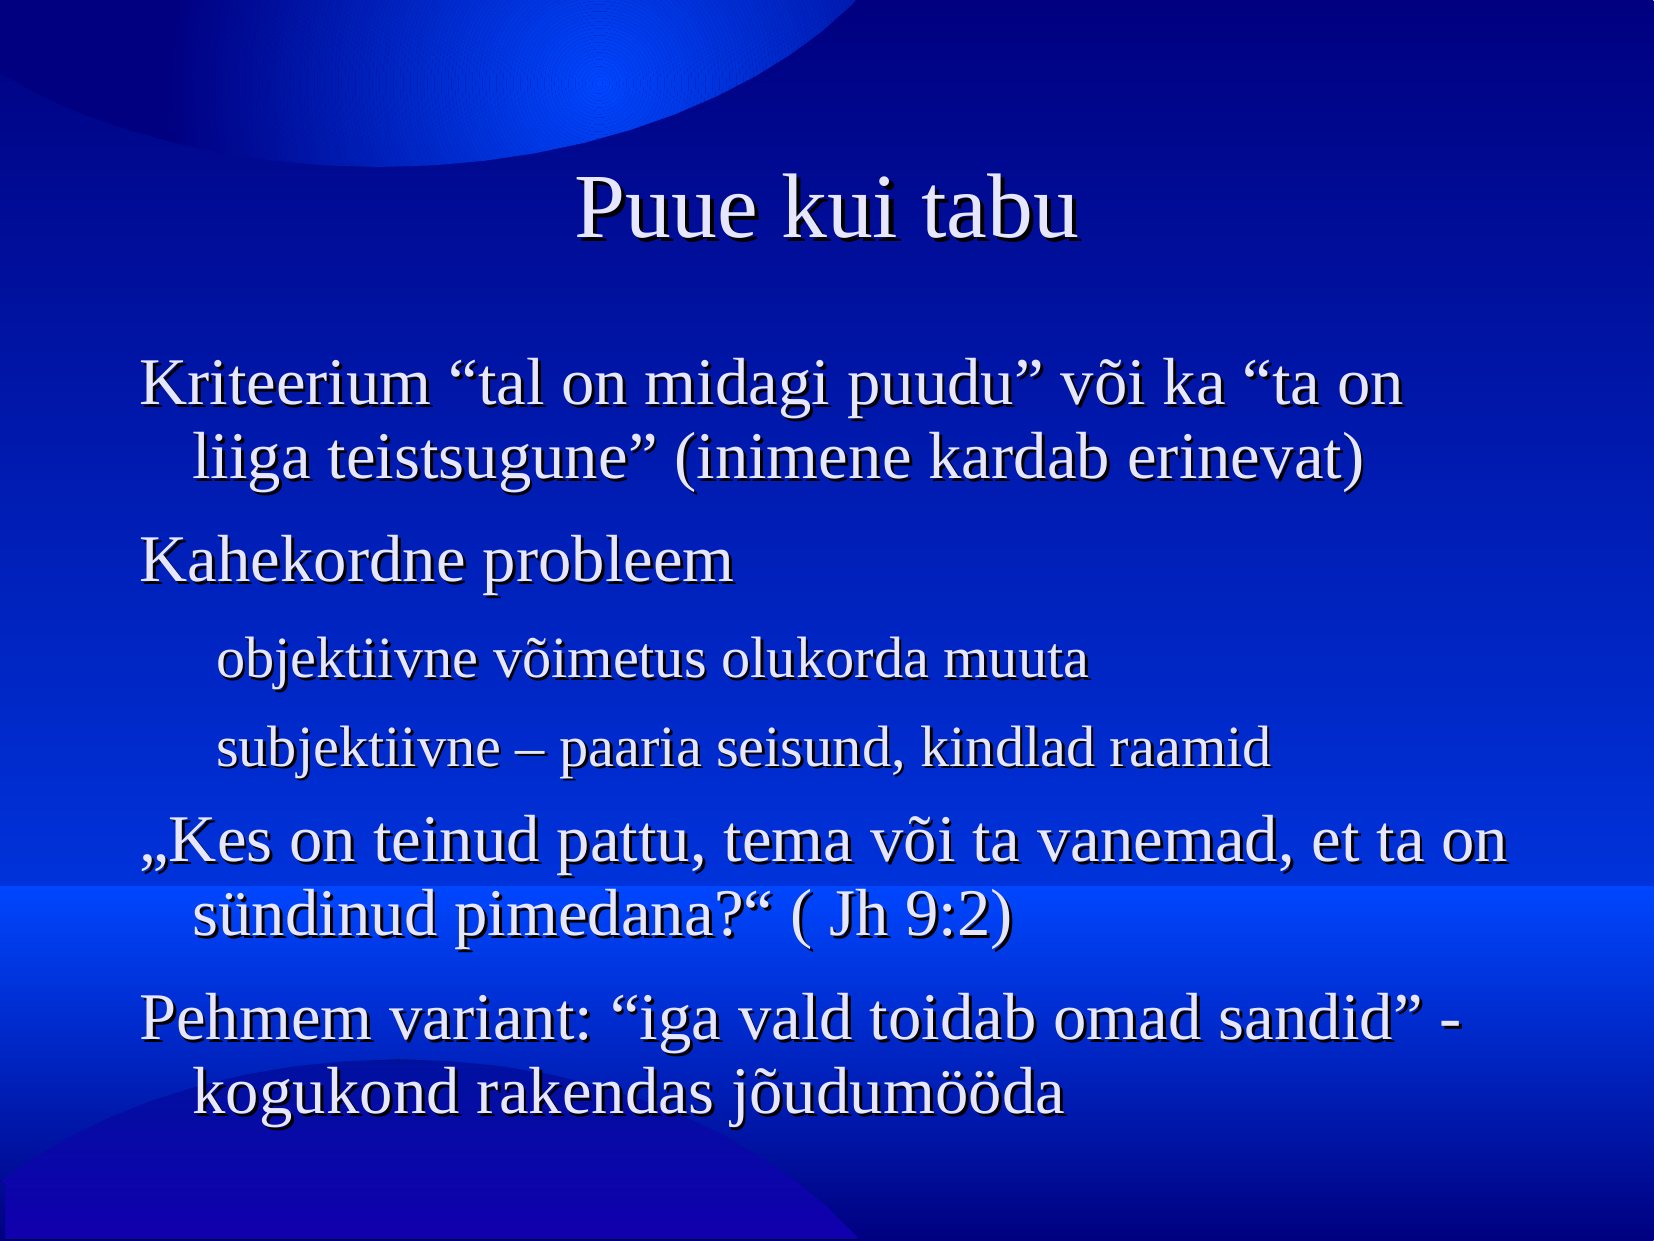

# Puue kui tabu
Kriteerium “tal on midagi puudu” või ka “ta on liiga teistsugune” (inimene kardab erinevat)
Kahekordne probleem
objektiivne võimetus olukorda muuta
subjektiivne – paaria seisund, kindlad raamid
„Kes on teinud pattu, tema või ta vanemad, et ta on sündinud pimedana?“ ( Jh 9:2)
Pehmem variant: “iga vald toidab omad sandid” - kogukond rakendas jõudumööda